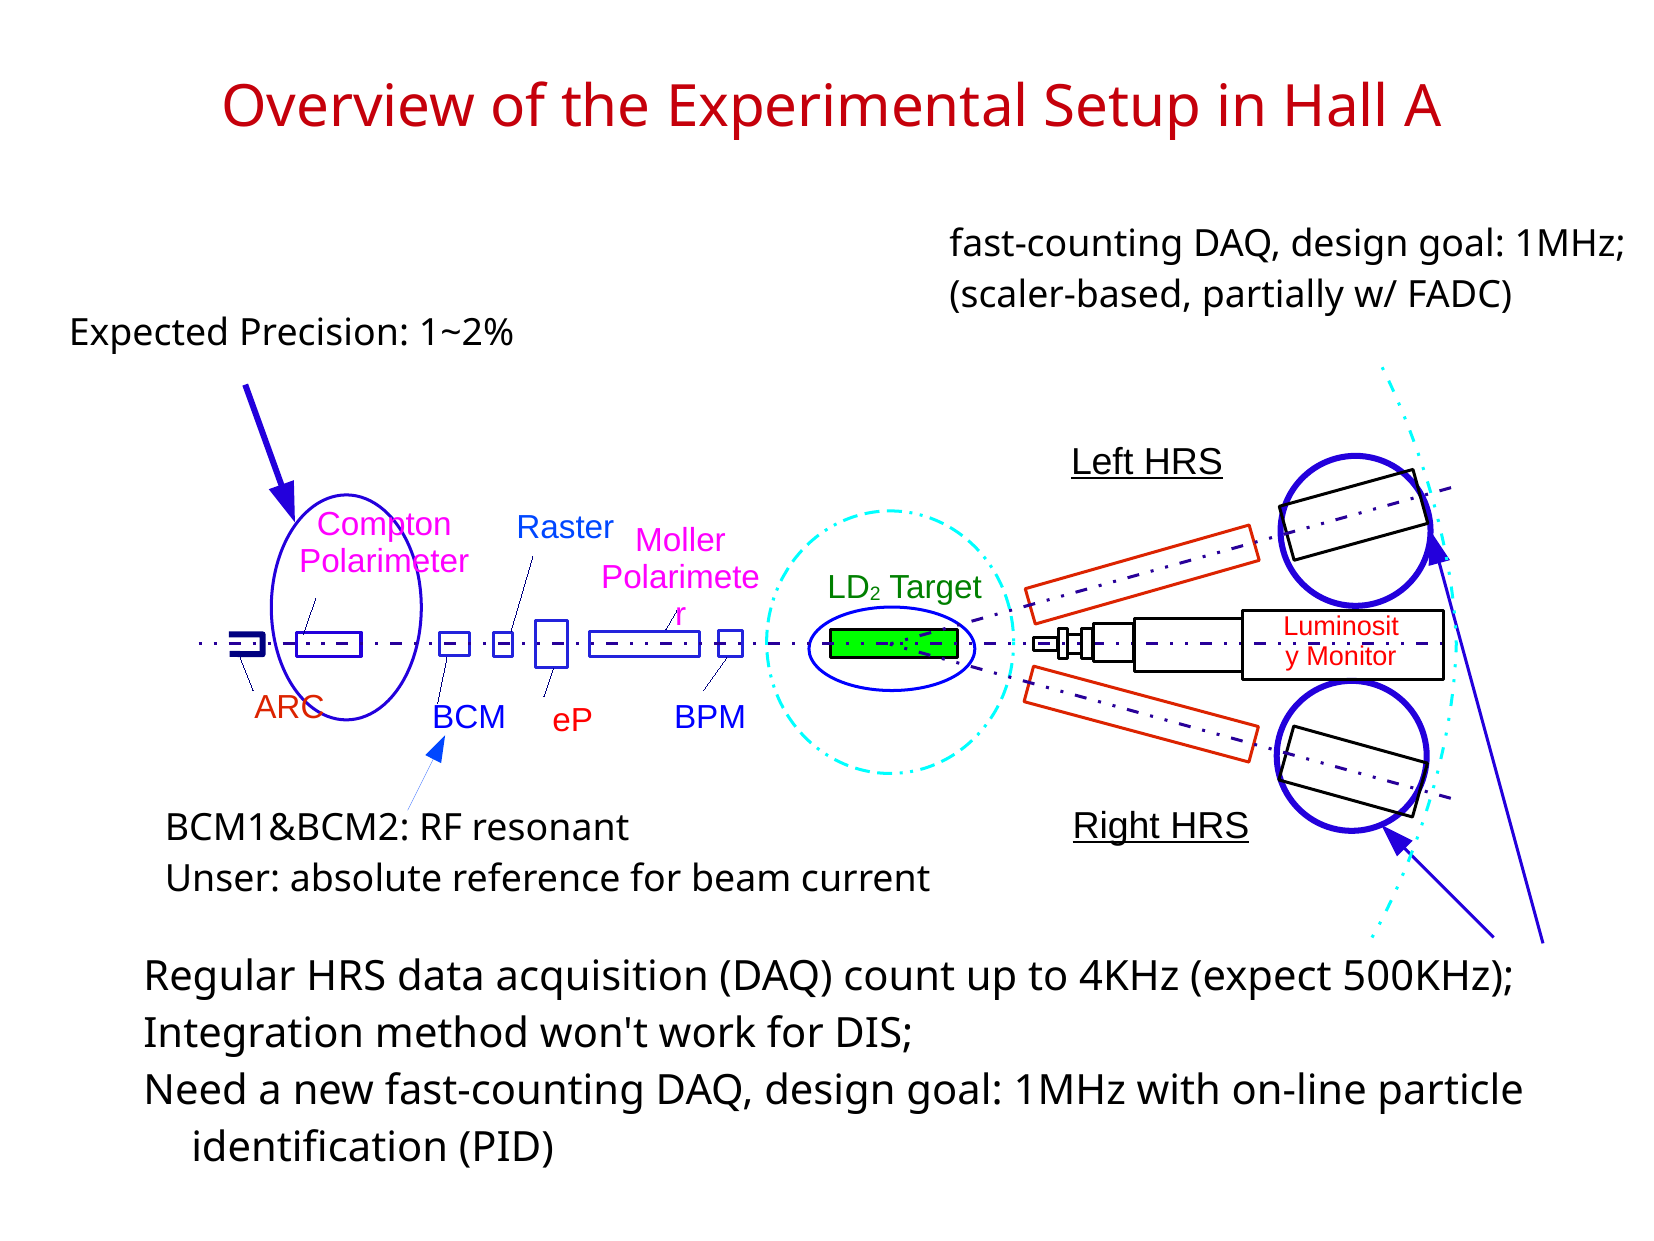

# Overview of the Experimental Setup in Hall A
fast-counting DAQ, design goal: 1MHz; (scaler-based, partially w/ FADC)
Expected Precision: 1~2%
Left HRS
Luminosity Monitor
Right HRS
Compton
Polarimeter
Raster
LD2 Target
Moller Polarimeter
eP
BPM
BCM
ARC
BCM1&BCM2: RF resonant
Unser: absolute reference for beam current
Regular HRS data acquisition (DAQ) count up to 4KHz (expect 500KHz);
Integration method won't work for DIS;
Need a new fast-counting DAQ, design goal: 1MHz with on-line particle identification (PID)